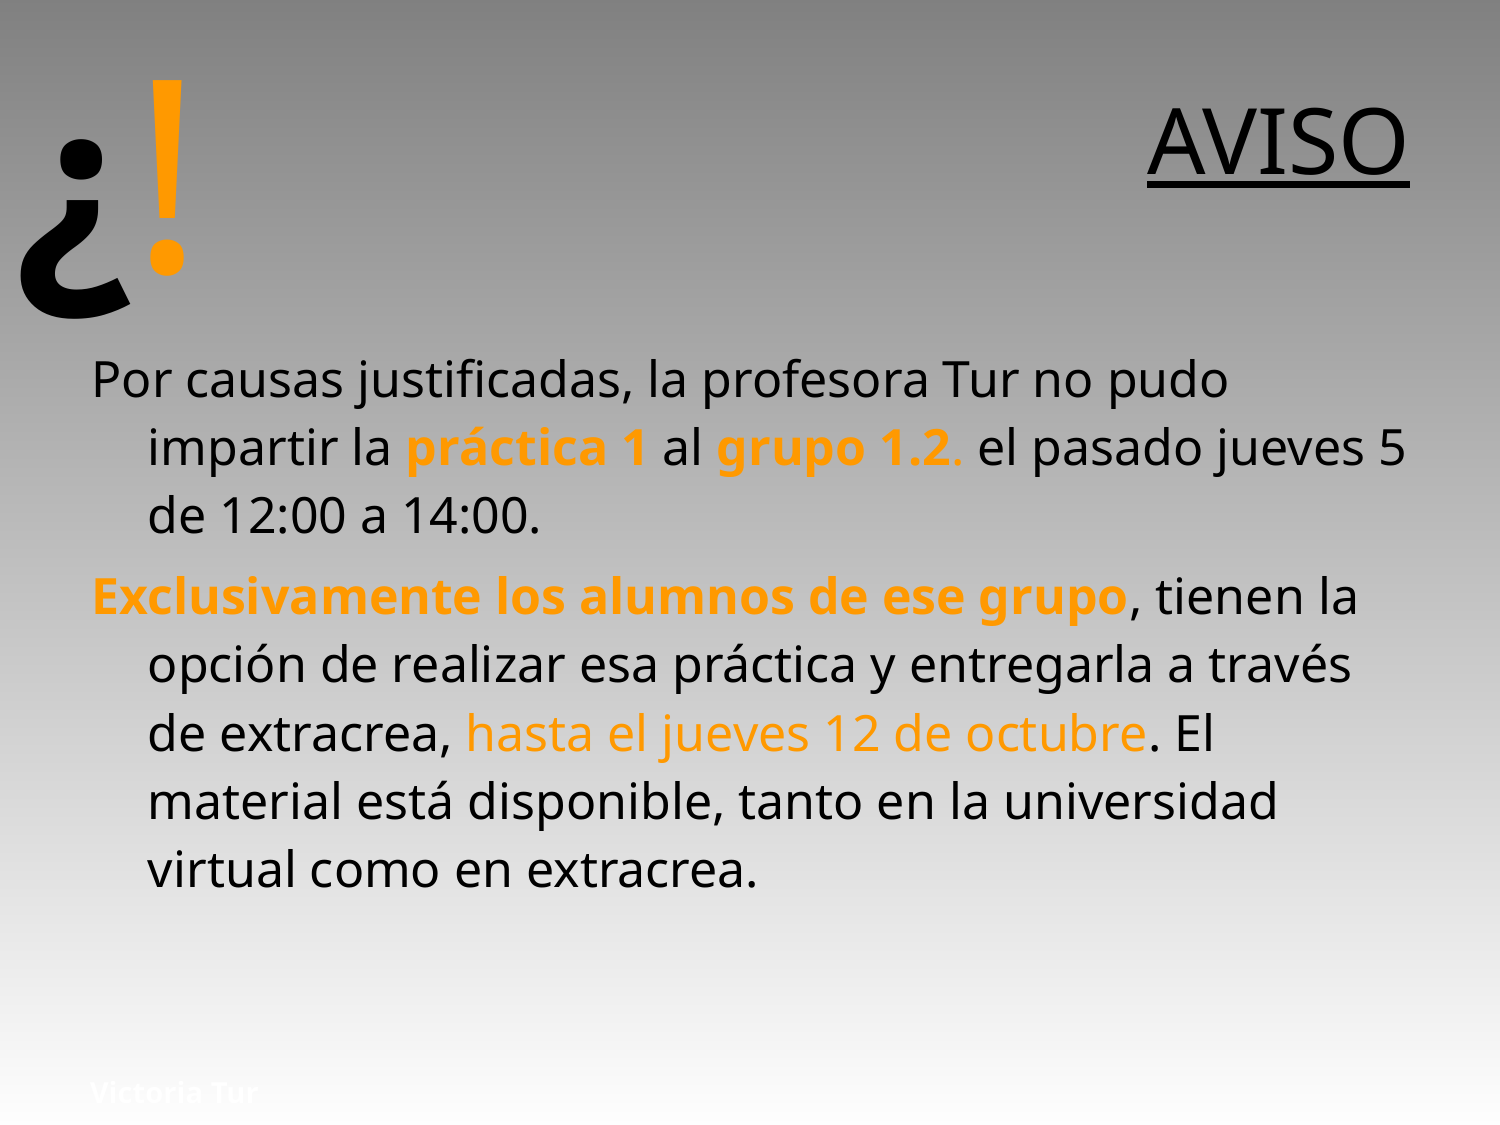

# AVISO
Por causas justificadas, la profesora Tur no pudo impartir la práctica 1 al grupo 1.2. el pasado jueves 5 de 12:00 a 14:00.
Exclusivamente los alumnos de ese grupo, tienen la opción de realizar esa práctica y entregarla a través de extracrea, hasta el jueves 12 de octubre. El material está disponible, tanto en la universidad virtual como en extracrea.